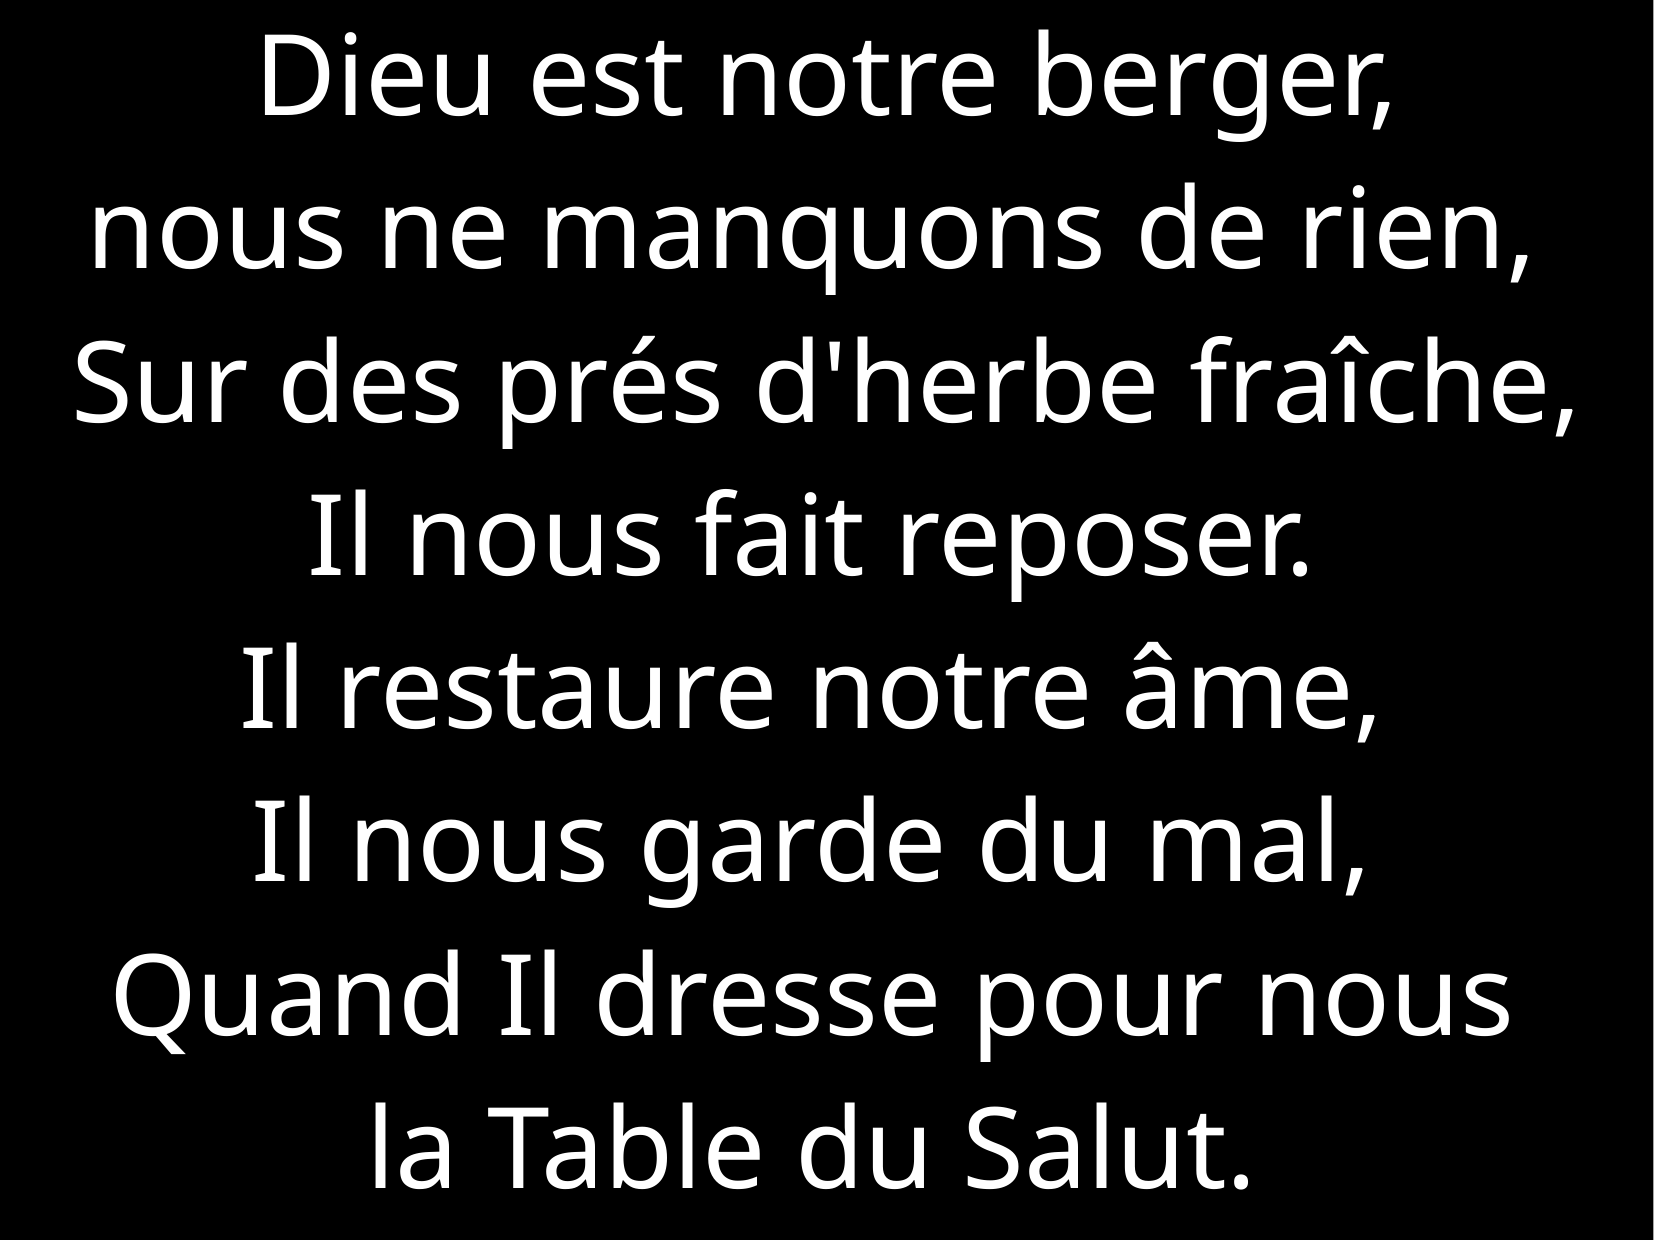

# Dieu est notre berger,
nous ne manquons de rien,
Sur des prés d'herbe fraîche, Il nous fait reposer.
Il restaure notre âme,
Il nous garde du mal,
Quand Il dresse pour nous
la Table du Salut.